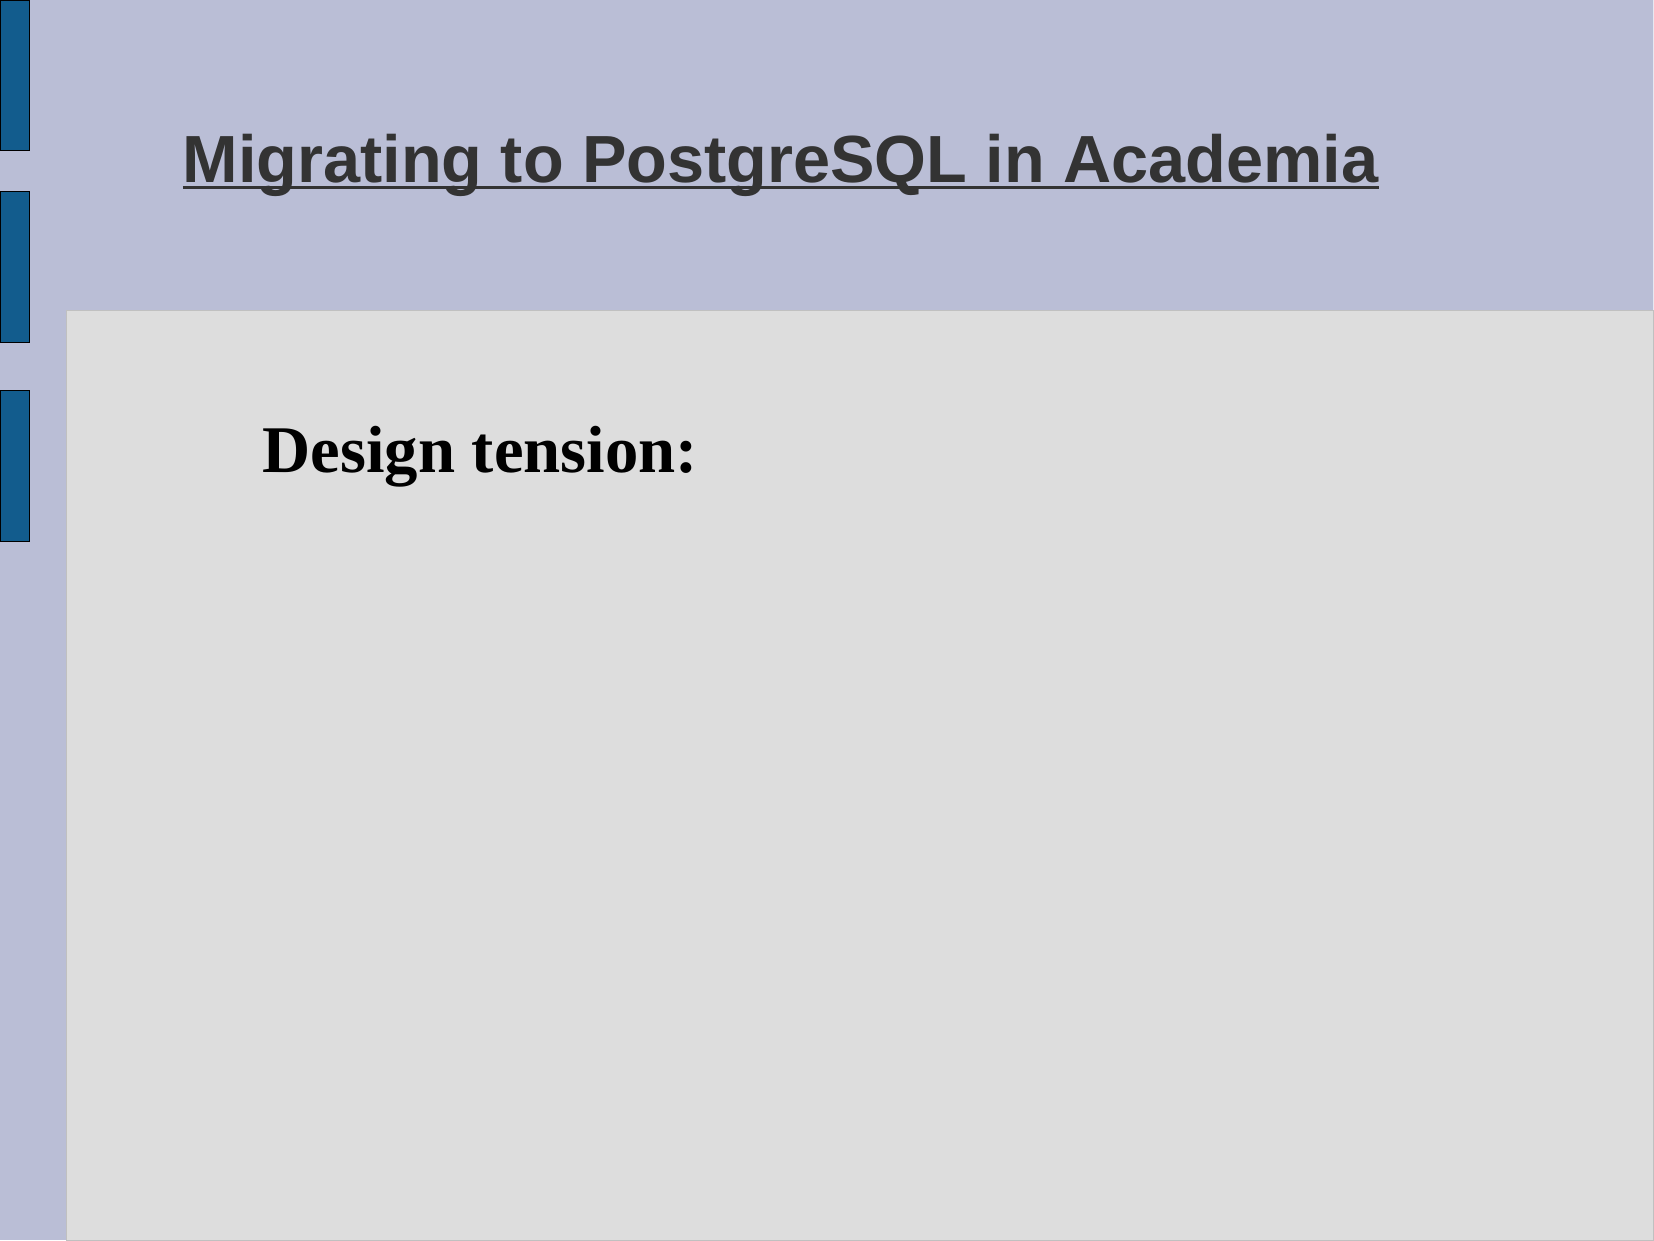

# Migrating to PostgreSQL in Academia
Design tension: